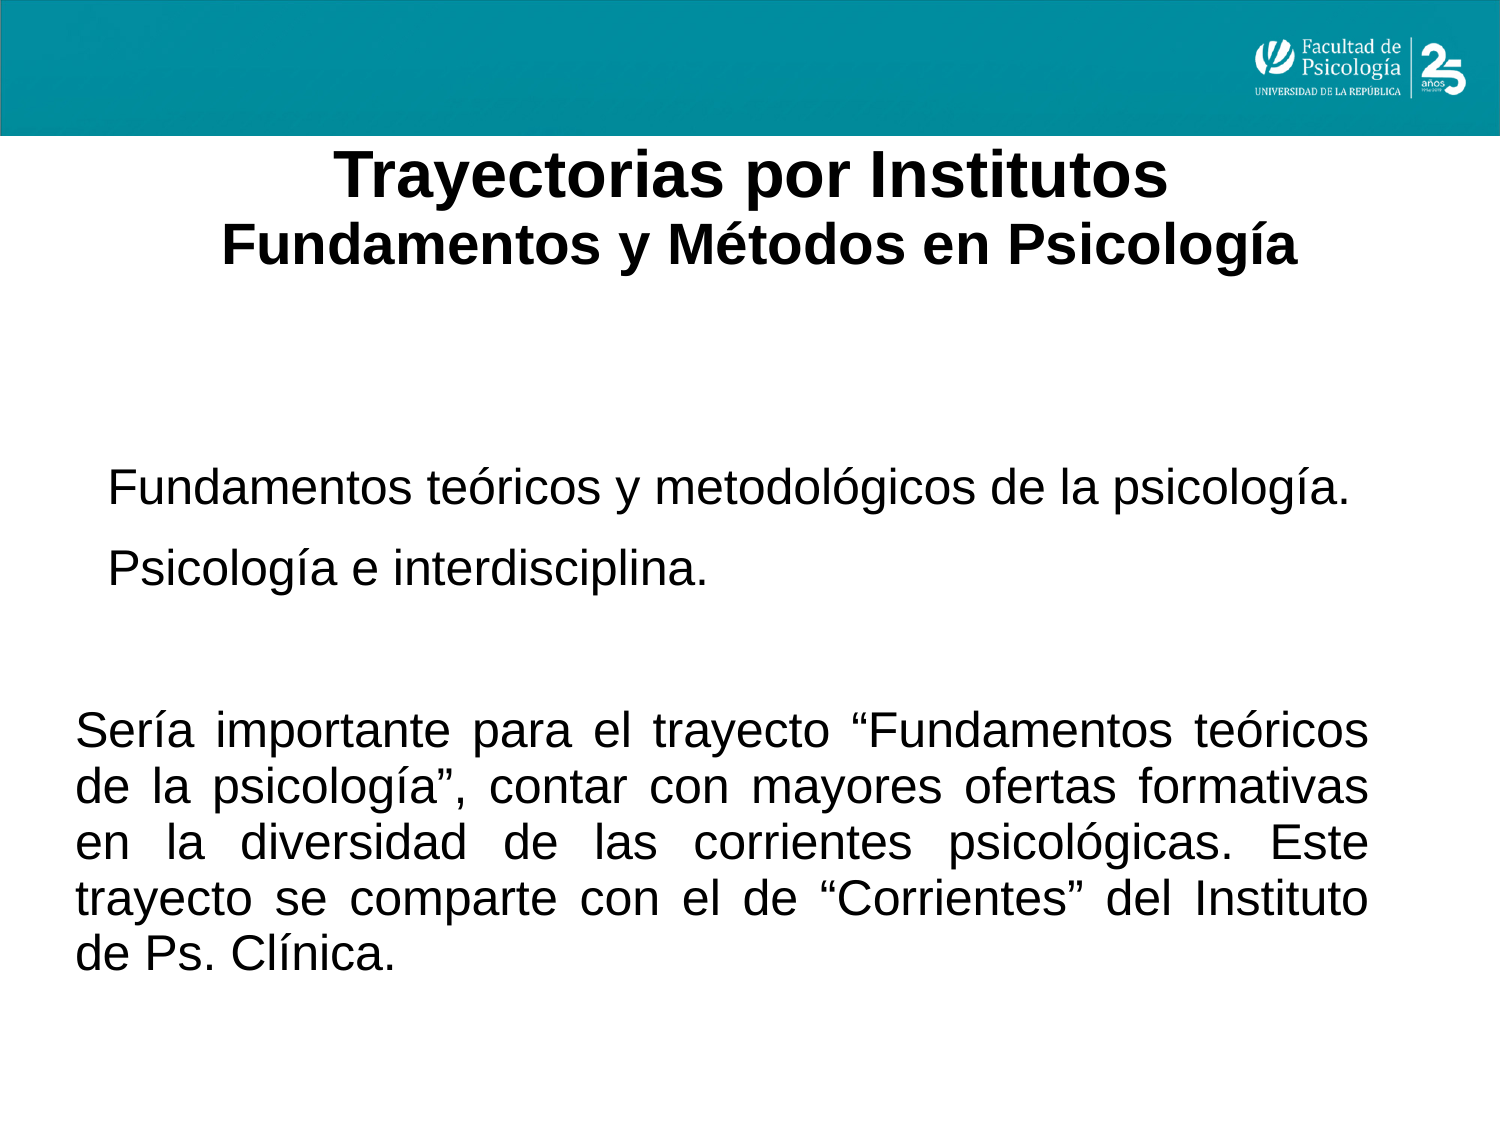

# Trayectorias por Institutos Fundamentos y Métodos en Psicología
Fundamentos teóricos y metodológicos de la psicología.
Psicología e interdisciplina.
Sería importante para el trayecto “Fundamentos teóricos de la psicología”, contar con mayores ofertas formativas en la diversidad de las corrientes psicológicas. Este trayecto se comparte con el de “Corrientes” del Instituto de Ps. Clínica.